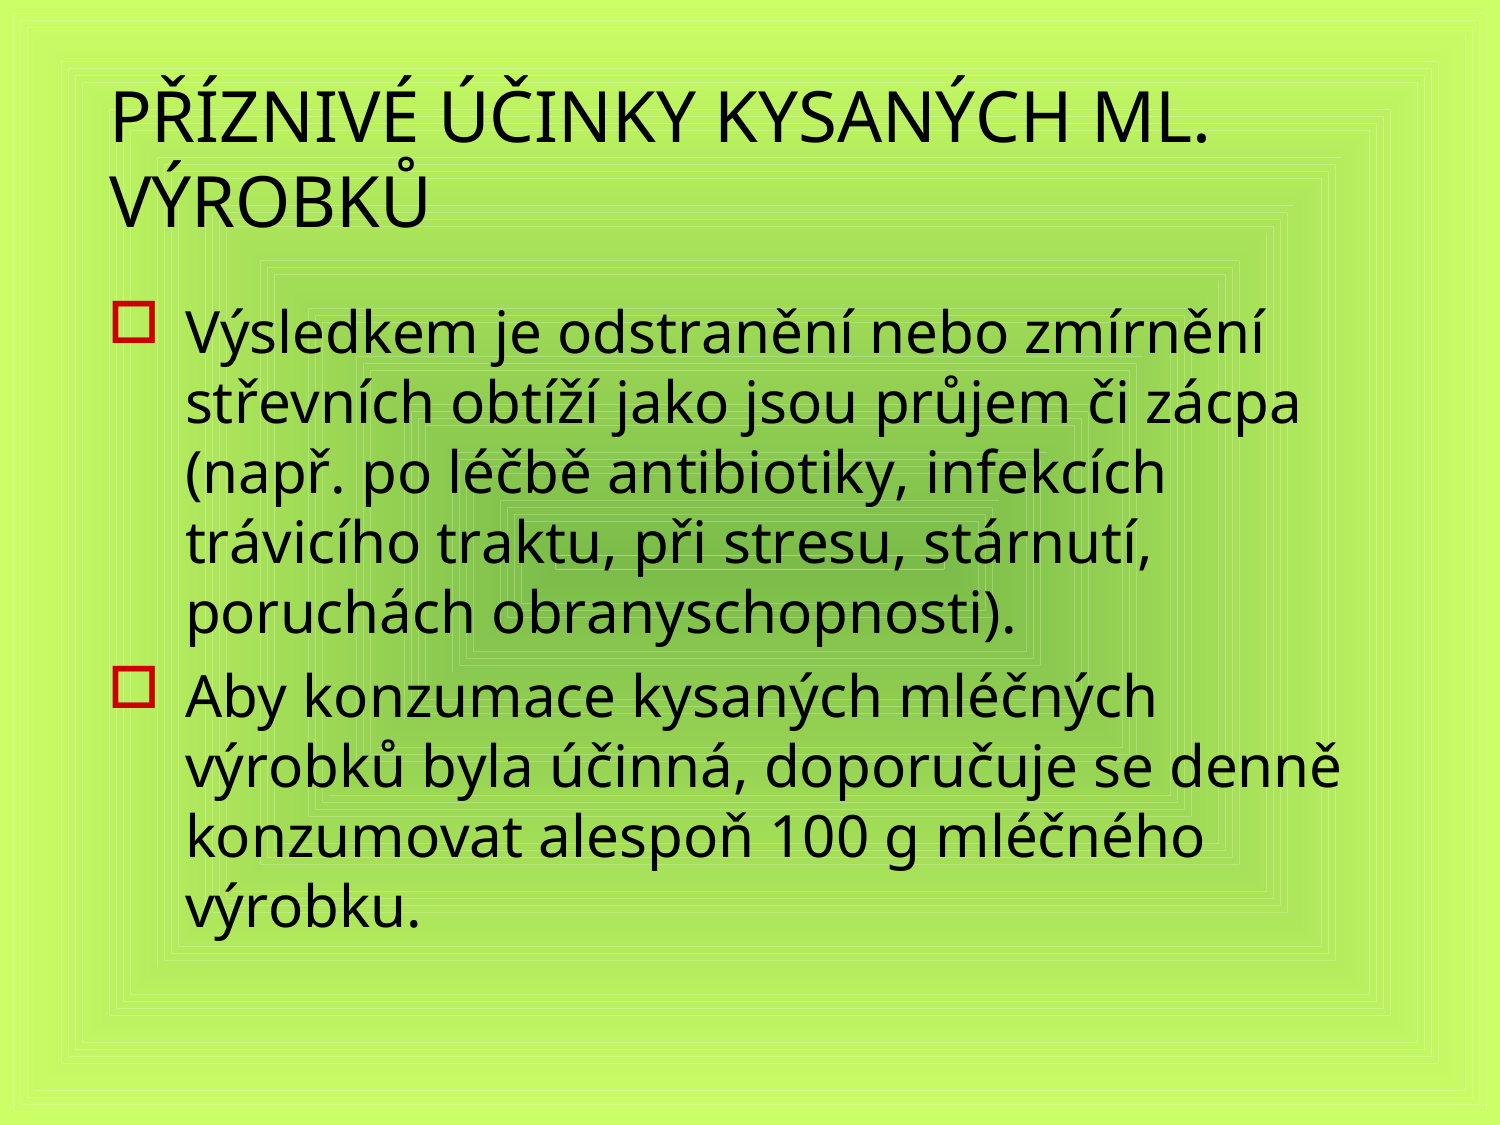

# PŘÍZNIVÉ ÚČINKY KYSANÝCH ML. VÝROBKŮ
Výsledkem je odstranění nebo zmírnění střevních obtíží jako jsou průjem či zácpa (např. po léčbě antibiotiky, infekcích trávicího traktu, při stresu, stárnutí, poruchách obranyschopnosti).
Aby konzumace kysaných mléčných výrobků byla účinná, doporučuje se denně konzumovat alespoň 100 g mléčného výrobku.